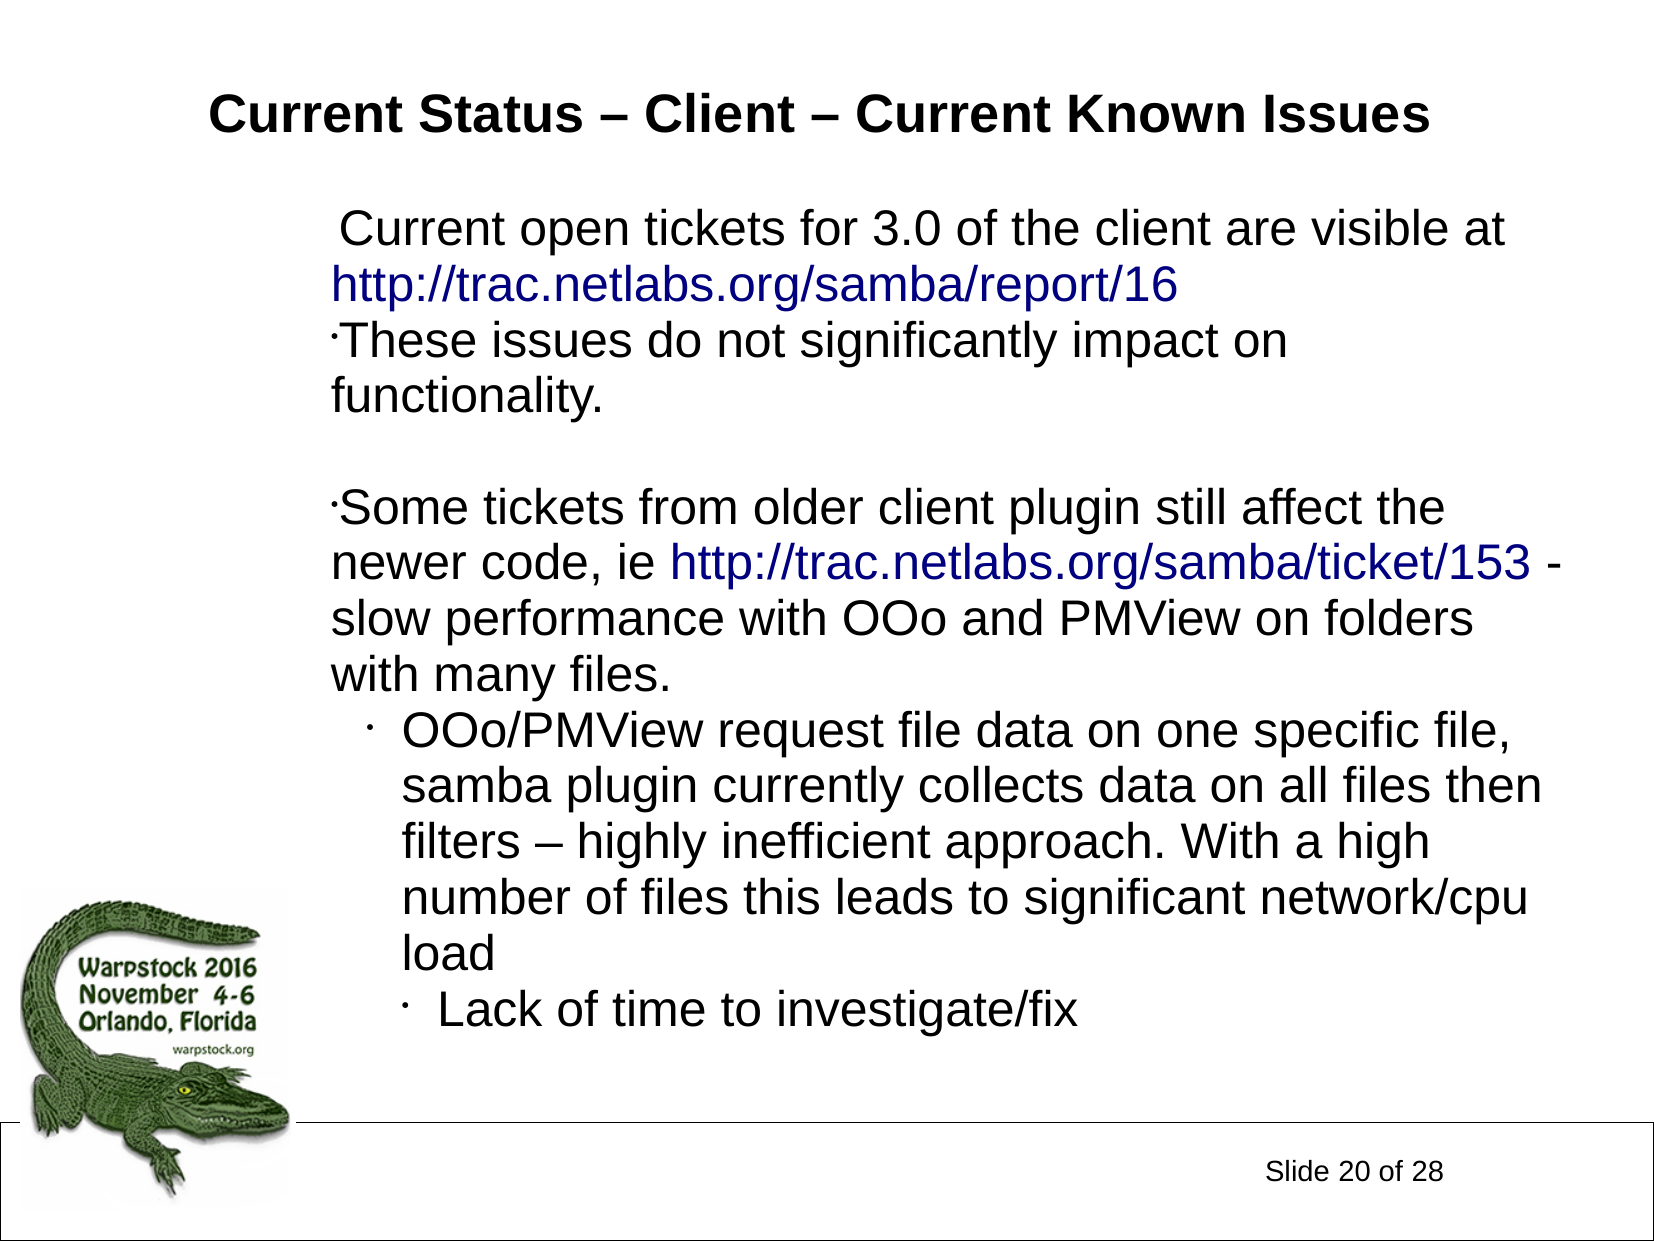

# Current Status – Client – Current Known Issues
Current open tickets for 3.0 of the client are visible at http://trac.netlabs.org/samba/report/16
These issues do not significantly impact on functionality.
Some tickets from older client plugin still affect the newer code, ie http://trac.netlabs.org/samba/ticket/153 - slow performance with OOo and PMView on folders with many files.
OOo/PMView request file data on one specific file, samba plugin currently collects data on all files then filters – highly inefficient approach. With a high number of files this leads to significant network/cpu load
Lack of time to investigate/fix